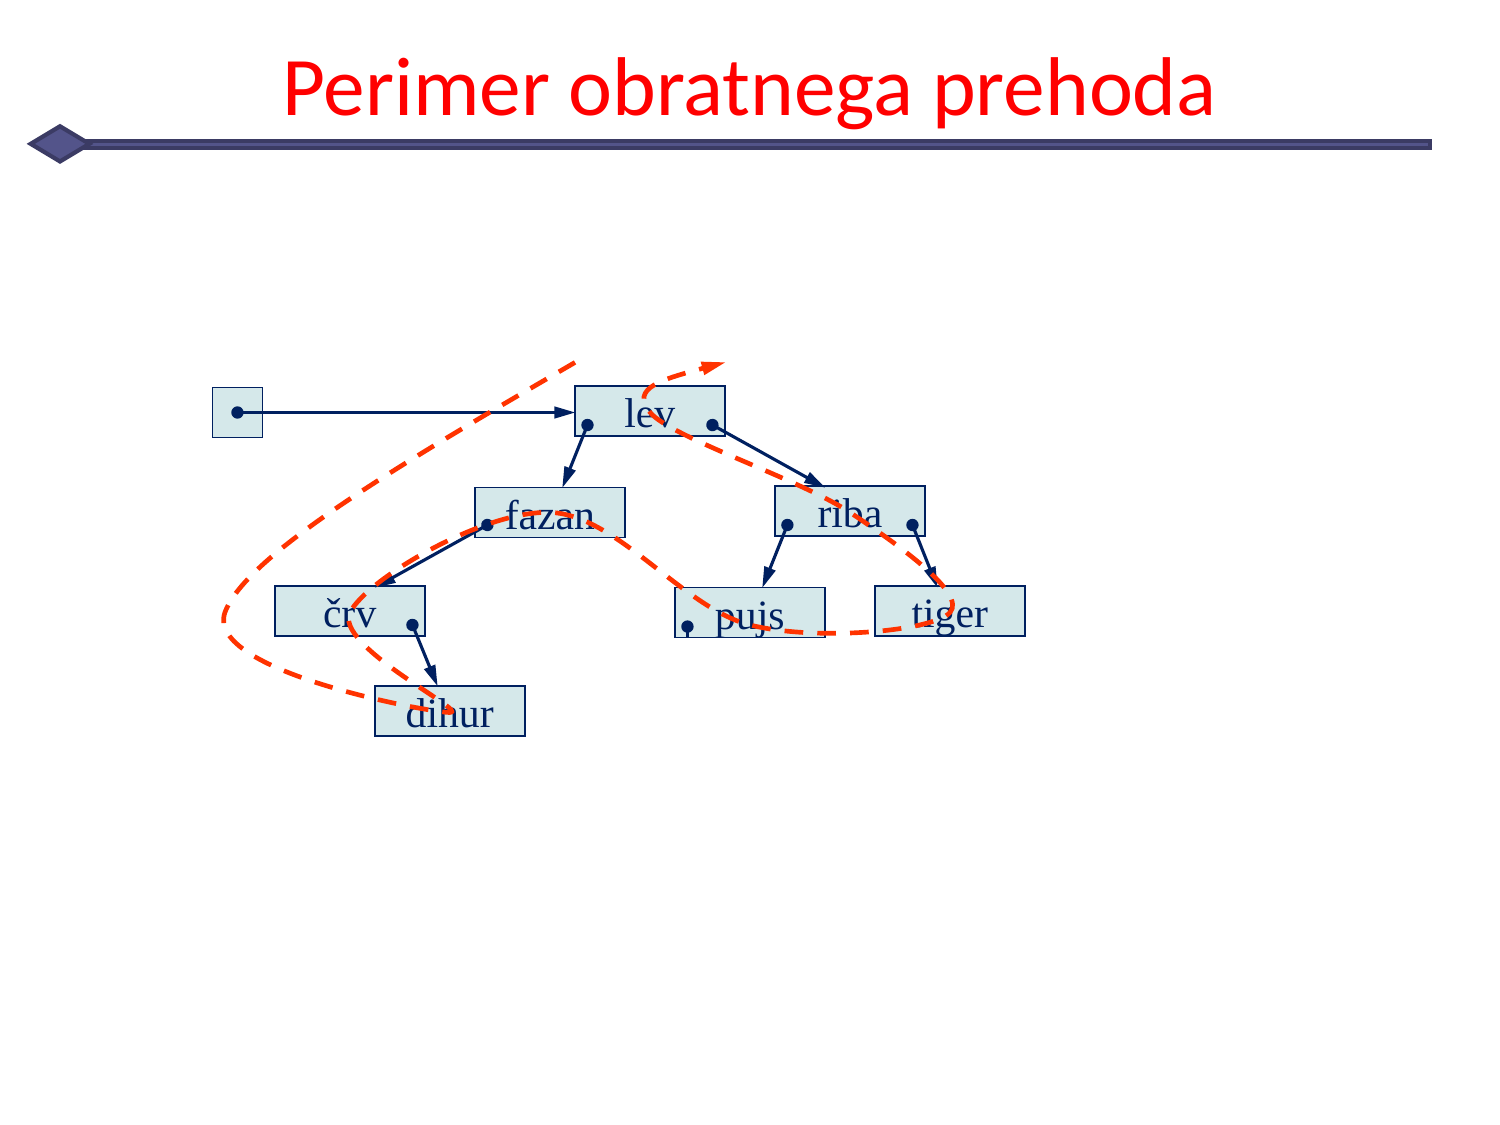

# Perimer obratnega prehoda
lev
riba
fazan
črv
tiger
pujs
dihur